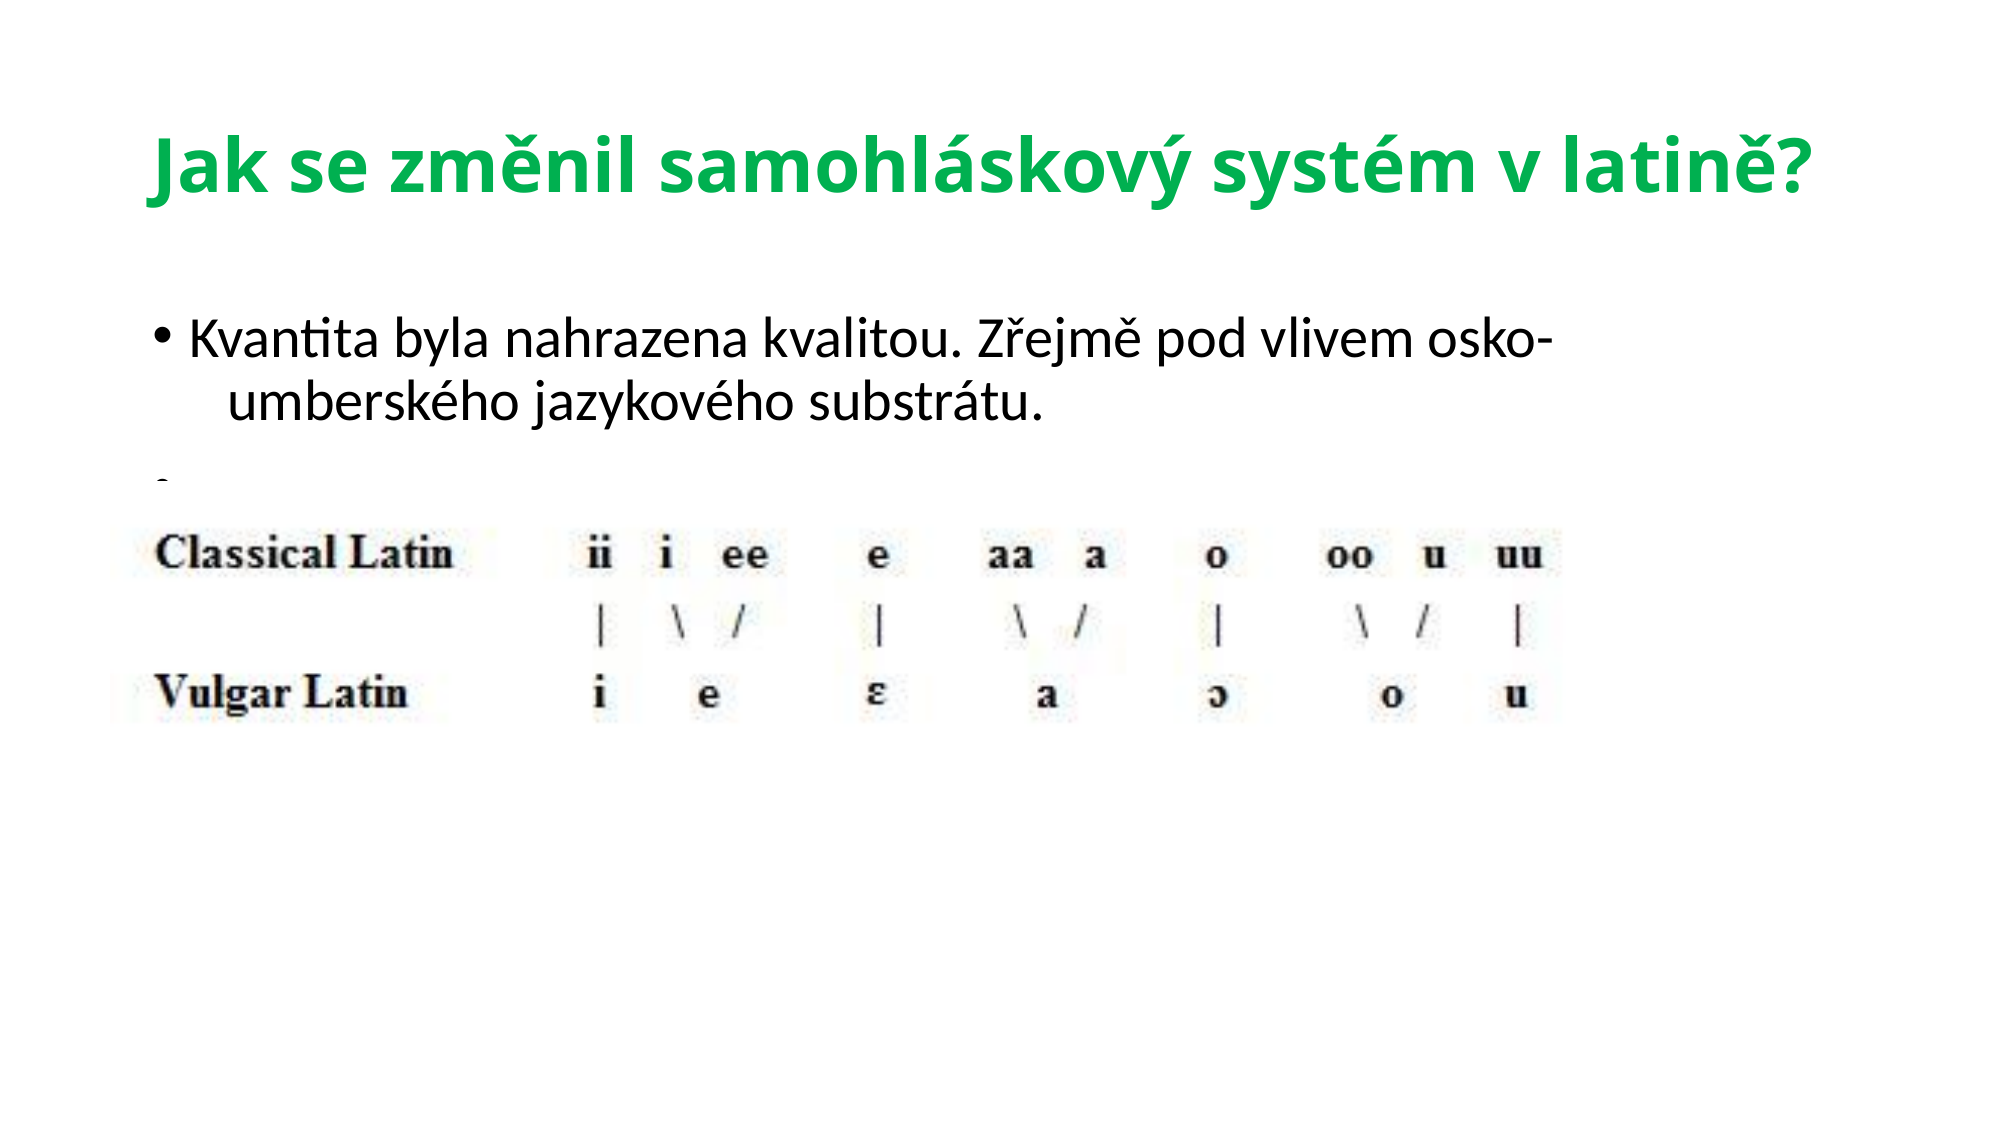

# Jak se změnil samohláskový systém v latině?
Kvantita byla nahrazena kvalitou. Zřejmě pod vlivem osko-umberského jazykového substrátu.